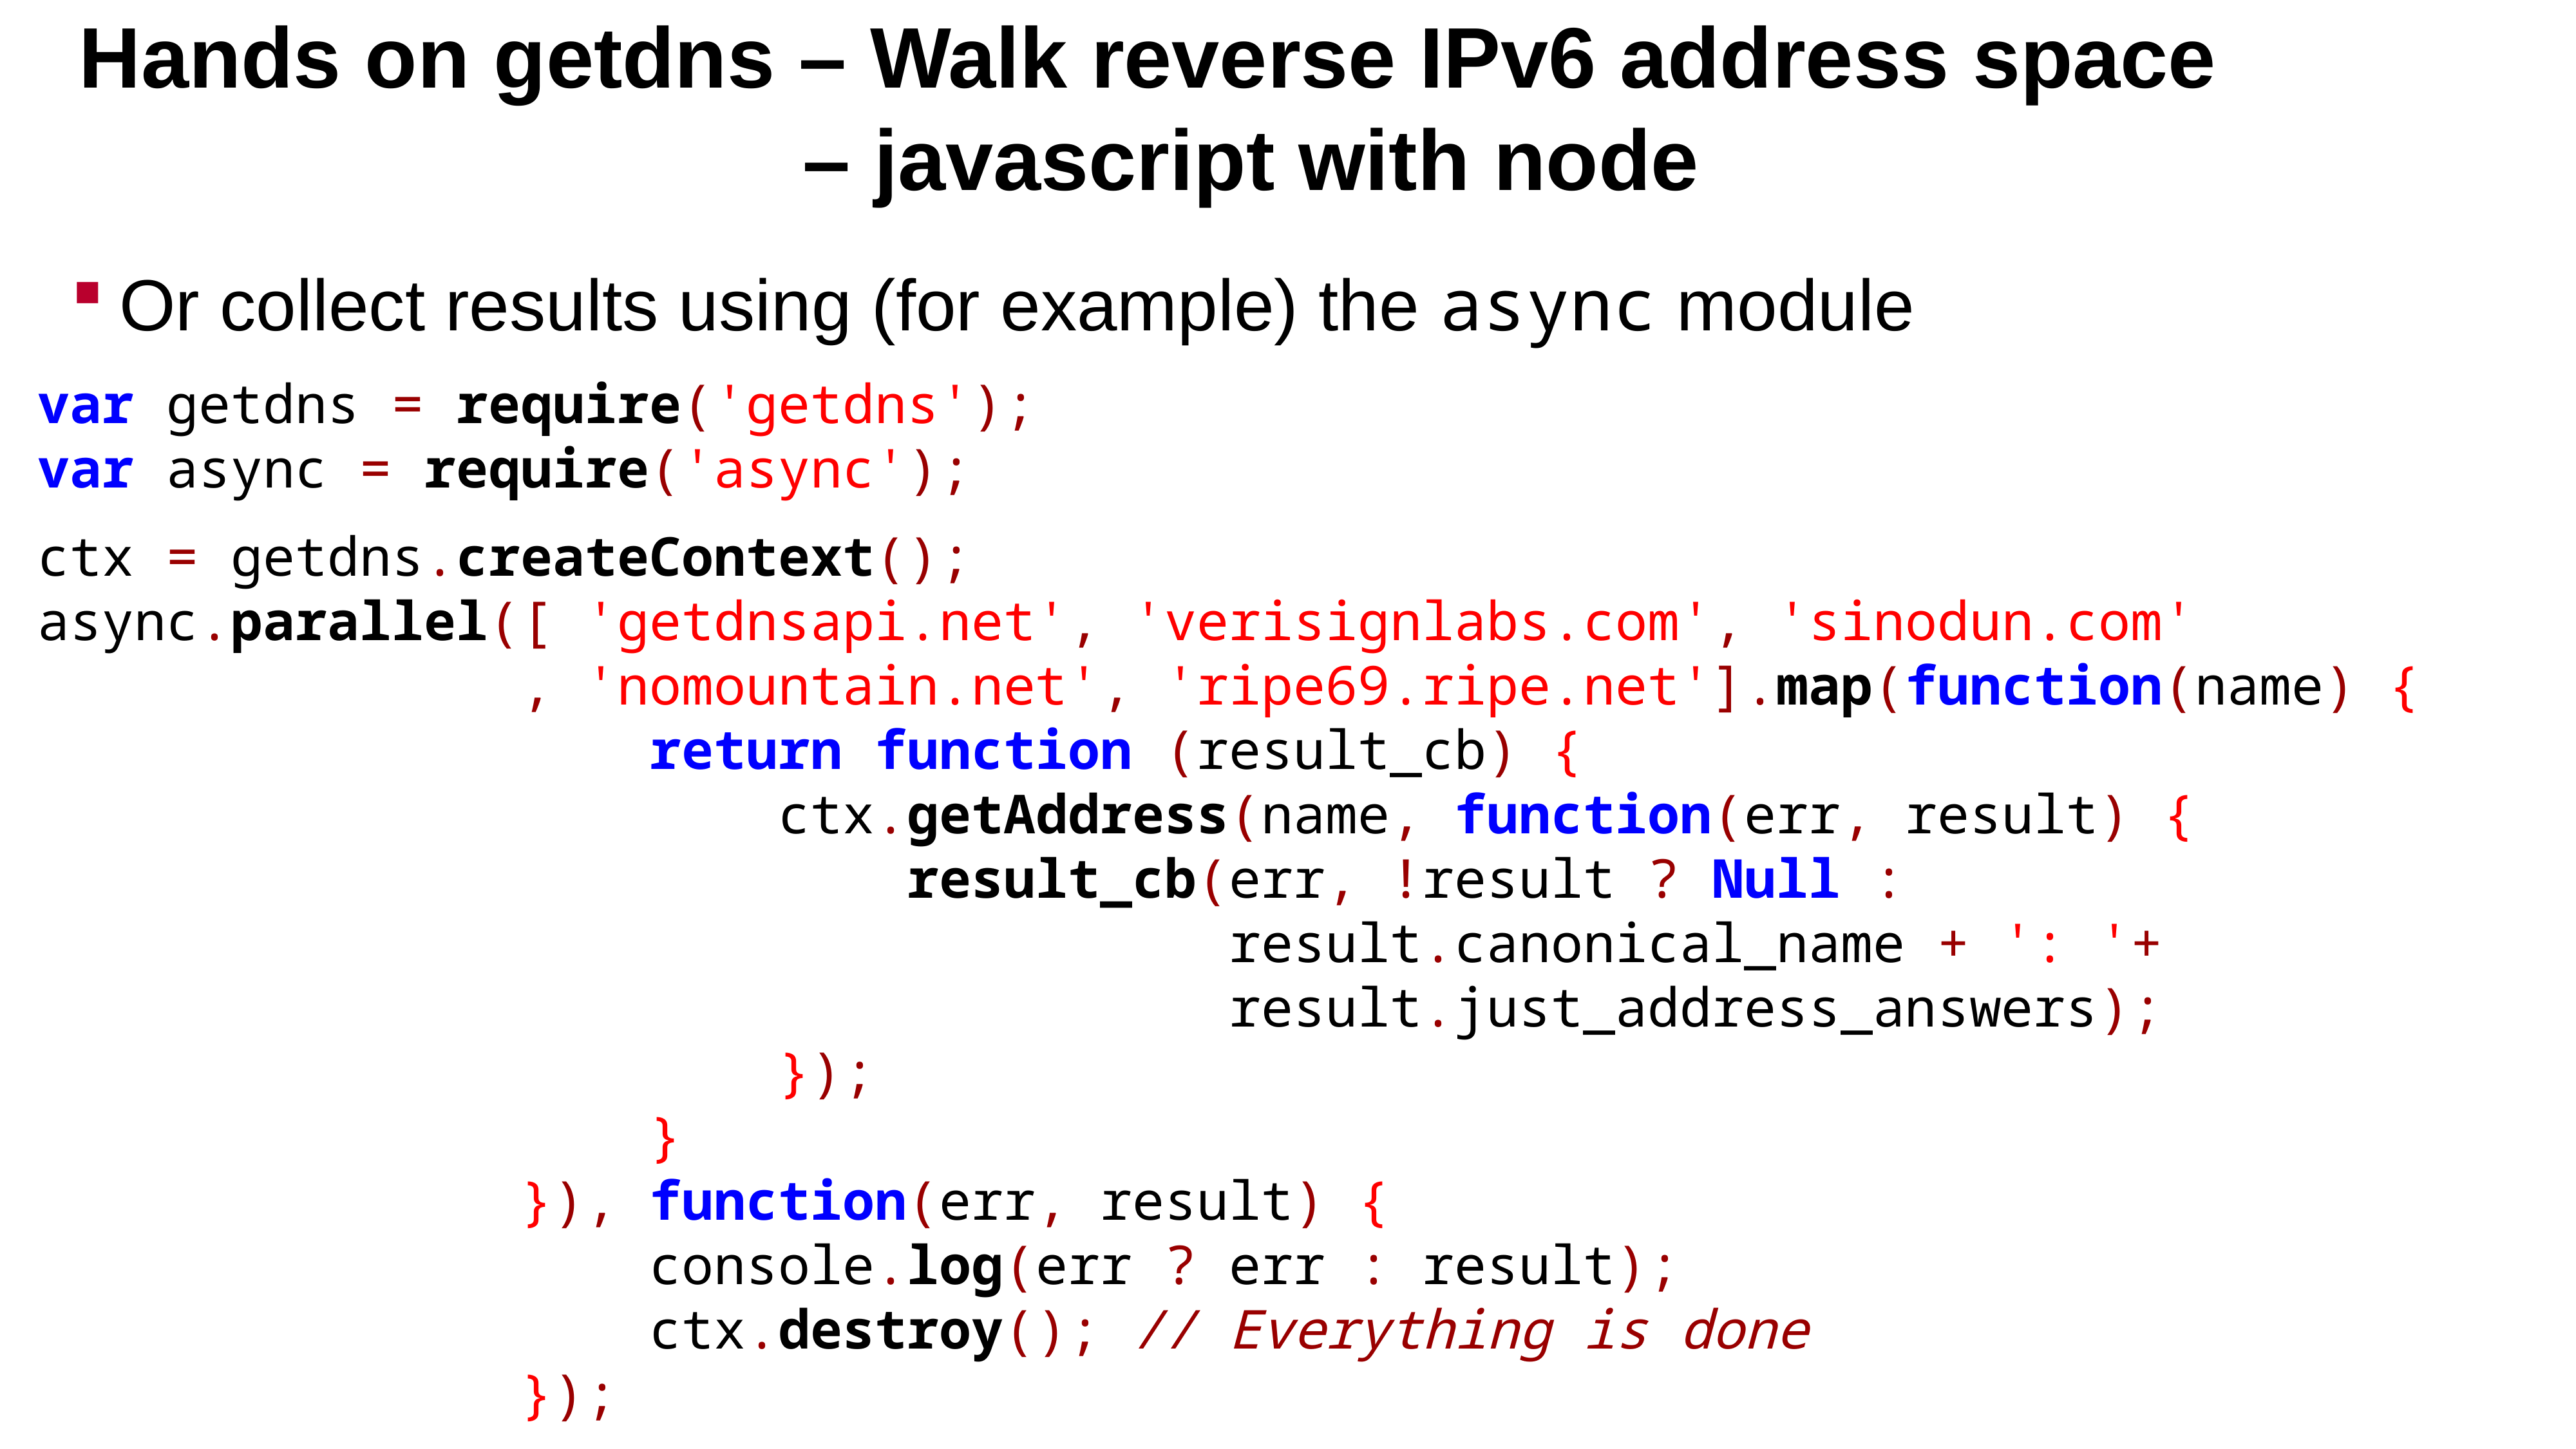

# Hands on getdns – Walk reverse IPv6 address space – javascript with node
Or collect results using (for example) the async module
var getdns = require('getdns');
var async = require('async');
ctx = getdns.createContext();
async.parallel([ 'getdnsapi.net', 'verisignlabs.com', 'sinodun.com'
 , 'nomountain.net', 'ripe69.ripe.net'].map(function(name) {
 return function (result_cb) {
 ctx.getAddress(name, function(err, result) {
 result_cb(err, !result ? Null :
 result.canonical_name + ': '+
 result.just_address_answers);
 });
 }
 }), function(err, result) {
 console.log(err ? err : result);
 ctx.destroy(); // Everything is done
 });